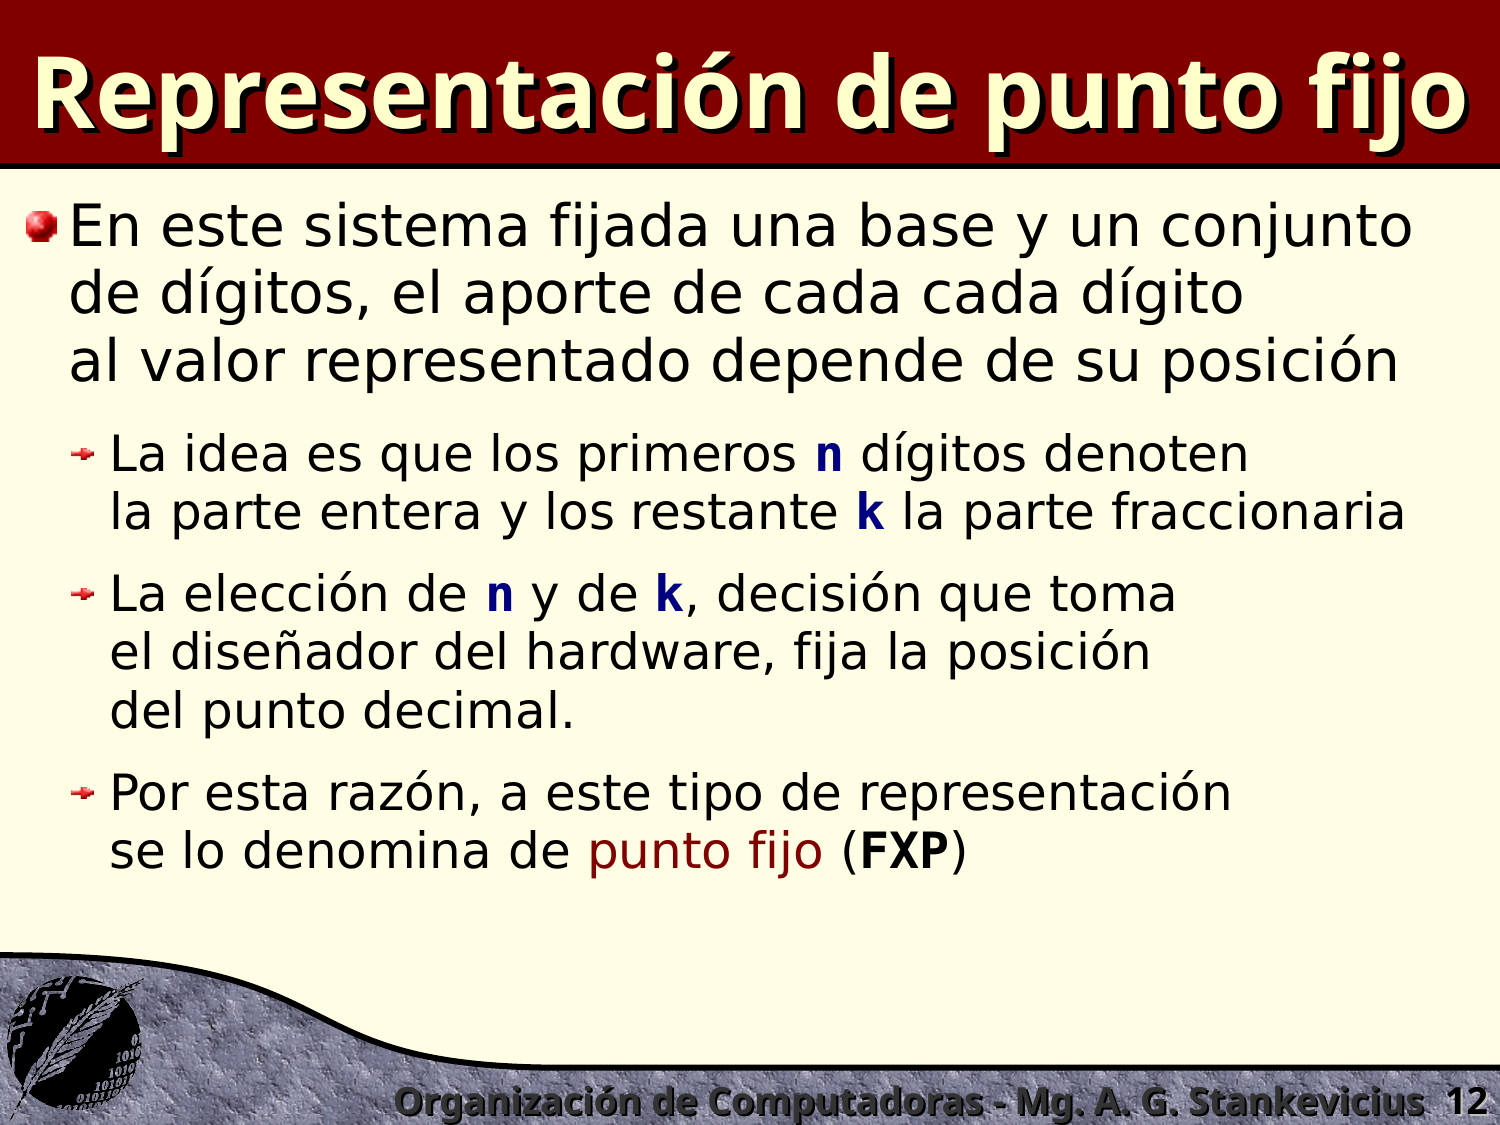

# Representación de punto fijo
En este sistema fijada una base y un conjunto de dígitos, el aporte de cada cada dígito
al valor representado depende de su posición
La idea es que los primeros n dígitos denoten
la parte entera y los restante k la parte fraccionaria
La elección de n y de k, decisión que toma
el diseñador del hardware, fija la posición
del punto decimal.
Por esta razón, a este tipo de representación
se lo denomina de punto fijo (FXP)
12